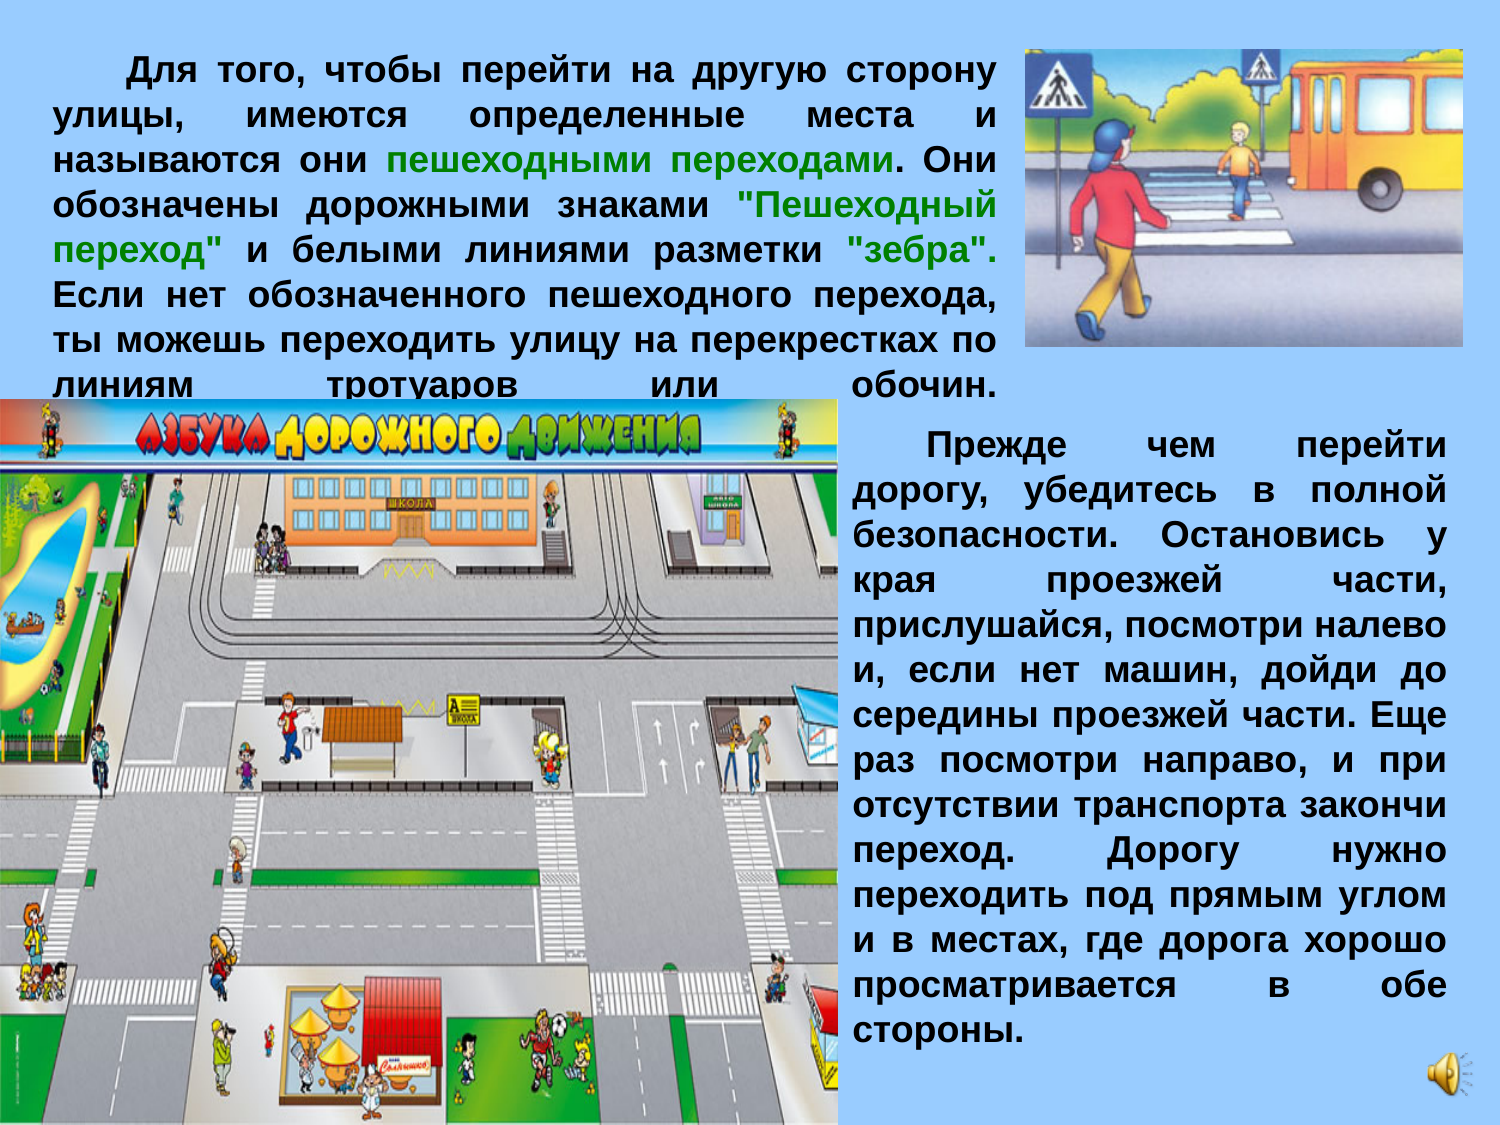

Для того, чтобы перейти на другую сторону улицы, имеются определенные места и называются они пешеходными переходами. Они обозначены дорожными знаками "Пешеходный переход" и белыми линиями разметки "зебра". Если нет обозначенного пешеходного перехода, ты можешь переходить улицу на перекрестках по линиям тротуаров или обочин.
	Прежде чем перейти дорогу, убедитесь в полной безопасности. Остановись у края проезжей части, прислушайся, посмотри налево и, если нет машин, дойди до середины проезжей части. Еще раз посмотри направо, и при отсутствии транспорта закончи переход. Дорогу нужно переходить под прямым углом и в местах, где дорога хорошо просматривается в обе стороны.